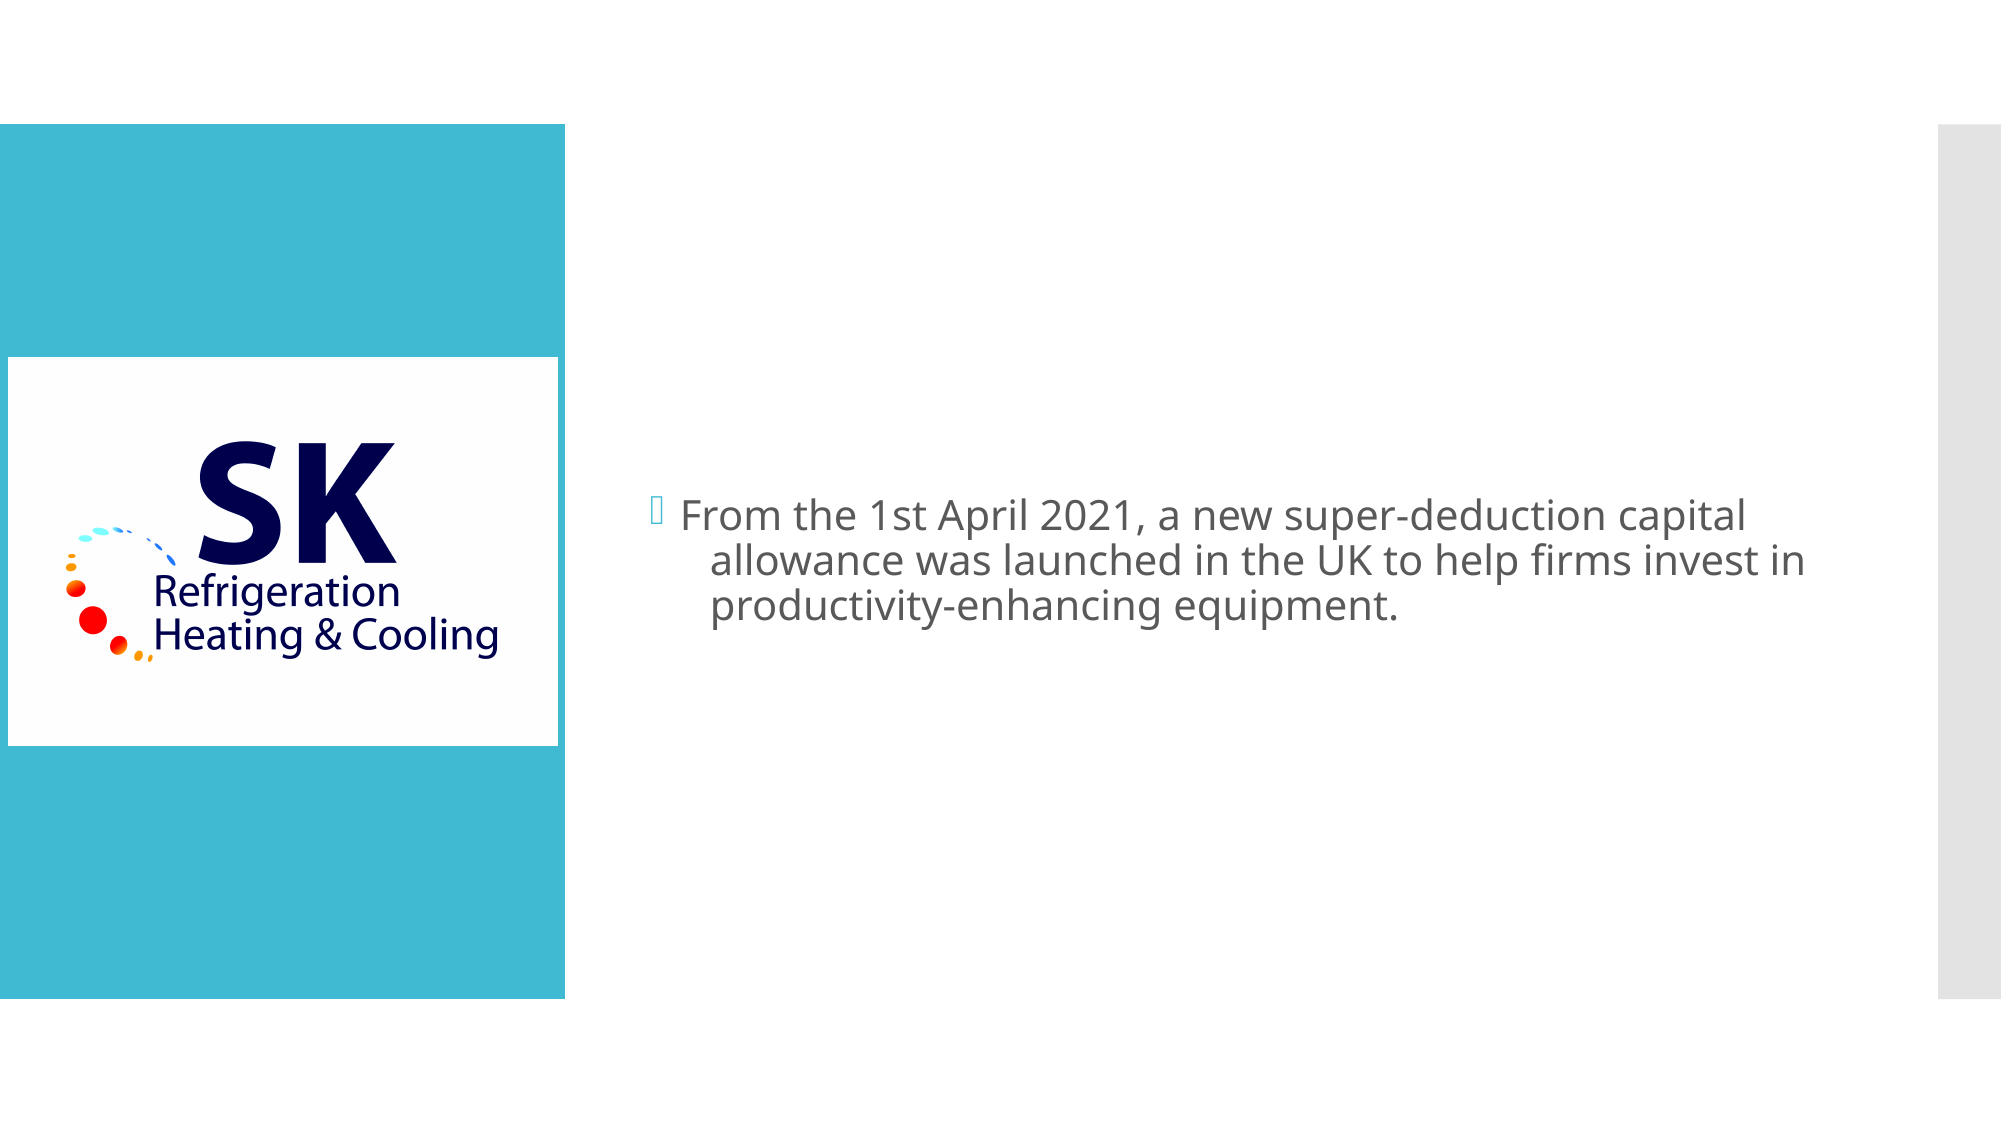

#
From the 1st April 2021, a new super-deduction capital allowance was launched in the UK to help firms invest in productivity-enhancing equipment.